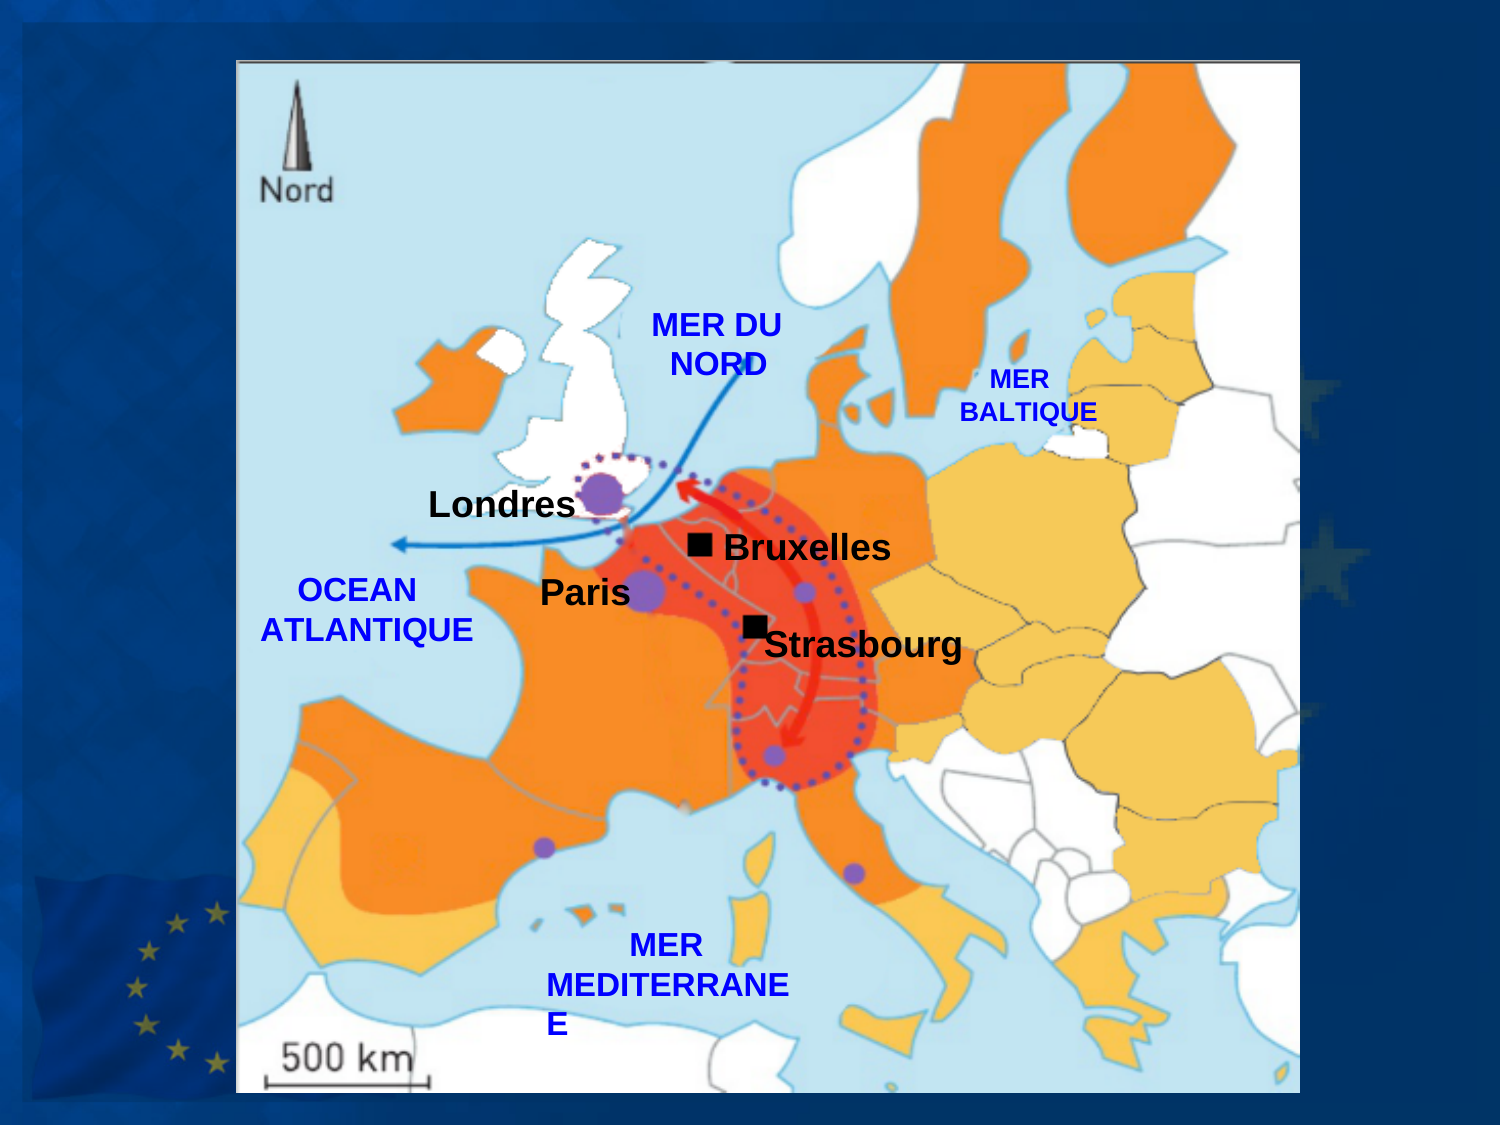

MER DU
 NORD
 MER
BALTIQUE
Londres
Bruxelles
 OCEAN
 ATLANTIQUE
 Paris
Strasbourg
 MER
MEDITERRANEE